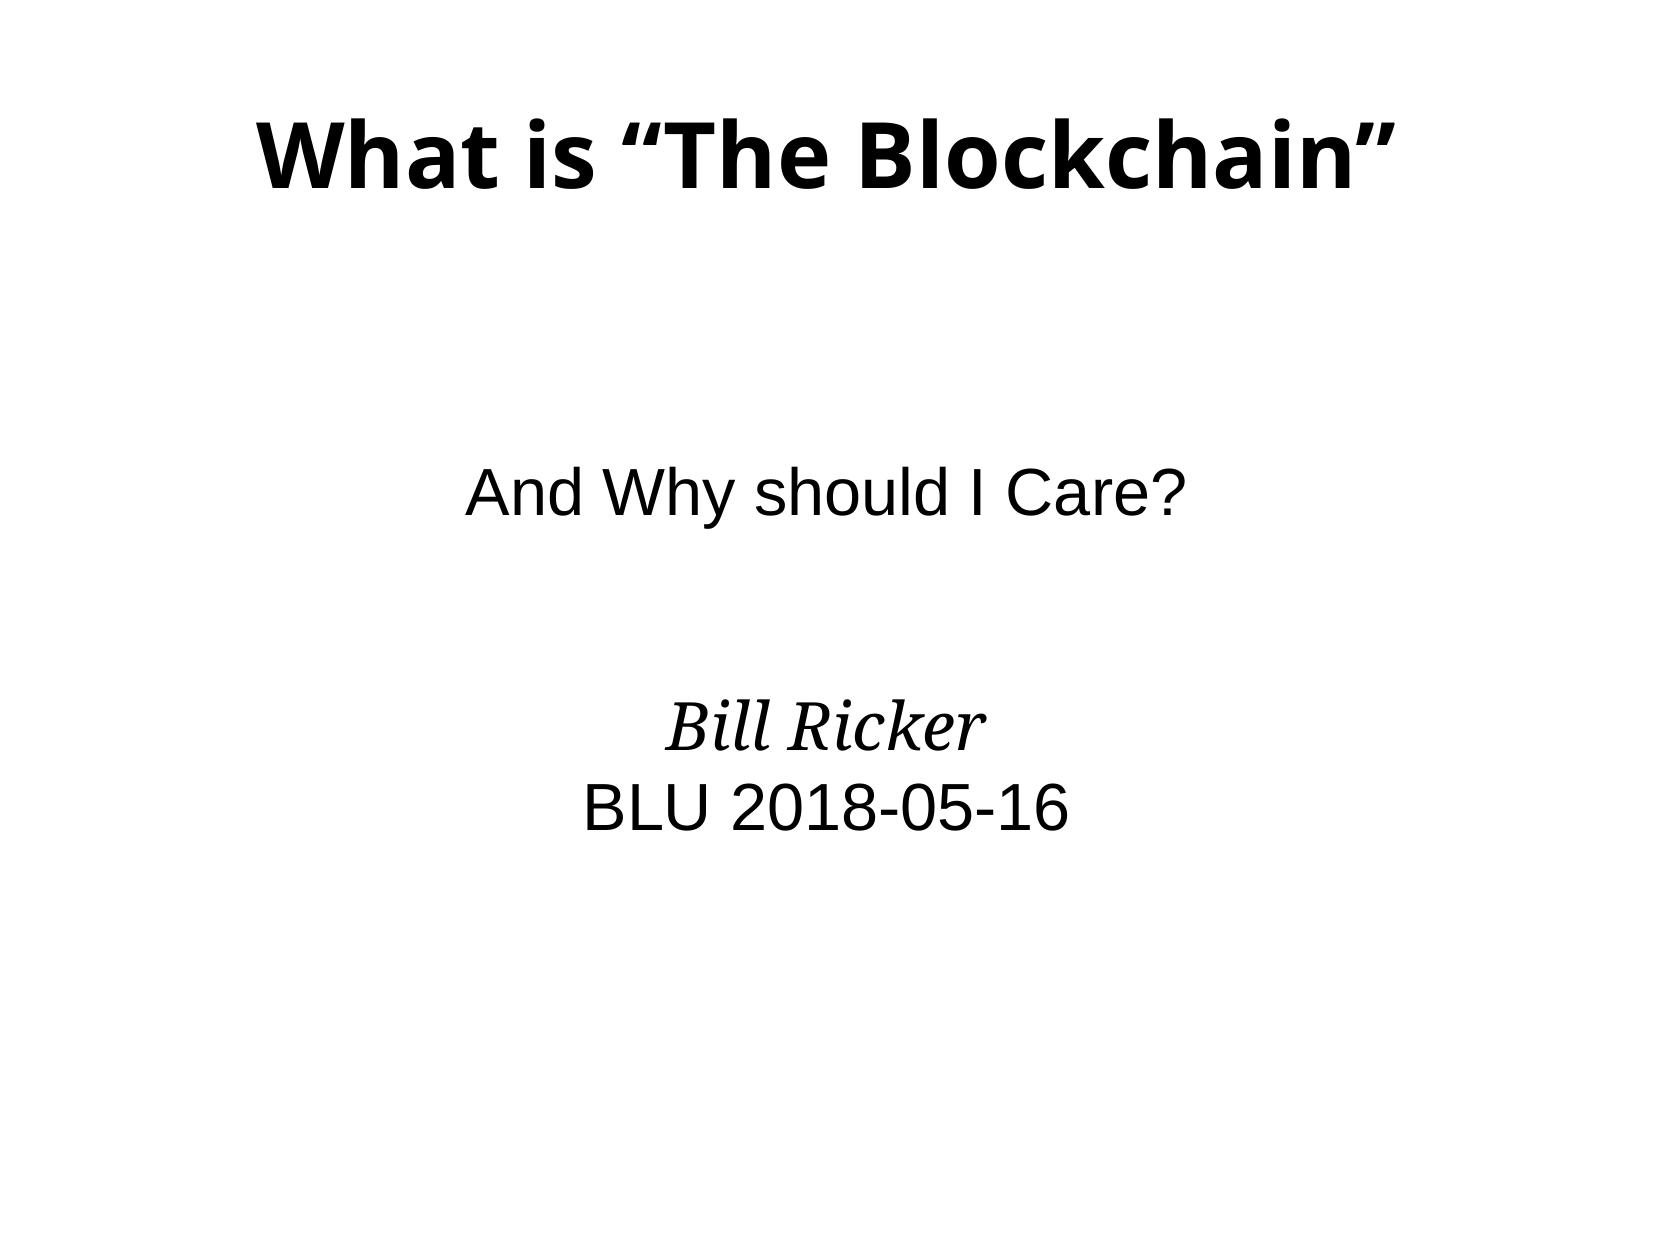

# What is “The Blockchain”
And Why should I Care?
Bill Ricker
BLU 2018-05-16